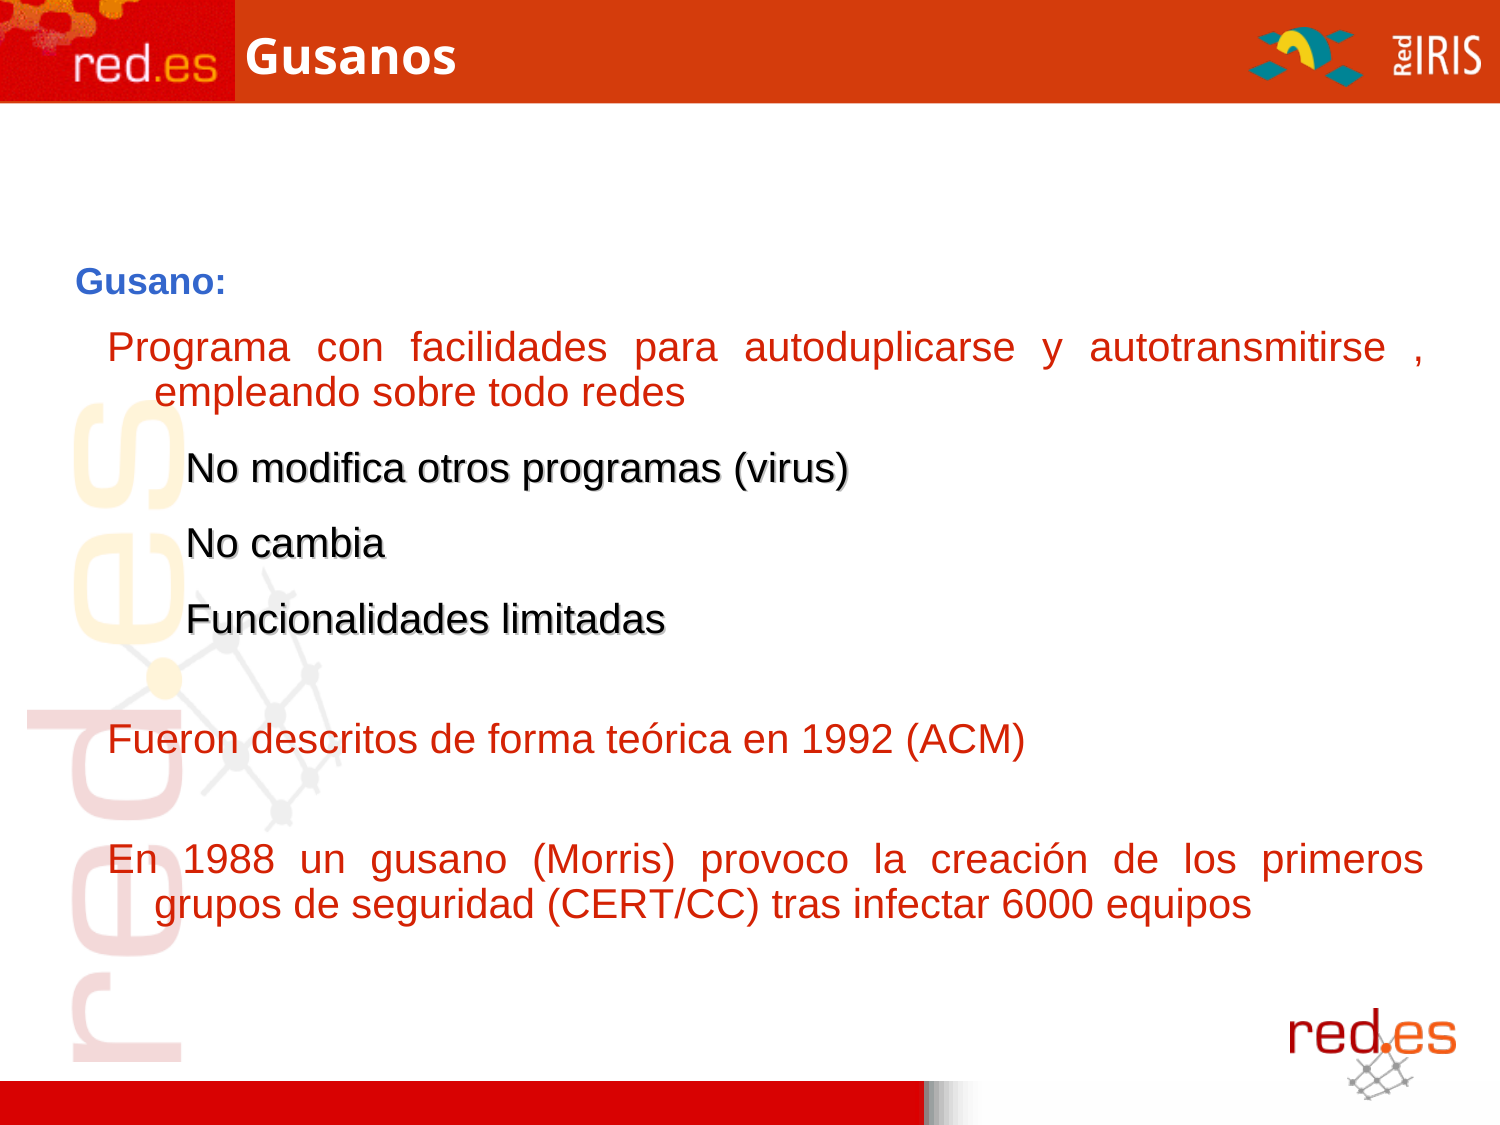

# Gusanos
Gusano:
Programa con facilidades para autoduplicarse y autotransmitirse , empleando sobre todo redes
No modifica otros programas (virus)
No cambia
Funcionalidades limitadas
Fueron descritos de forma teórica en 1992 (ACM)
En 1988 un gusano (Morris) provoco la creación de los primeros grupos de seguridad (CERT/CC) tras infectar 6000 equipos